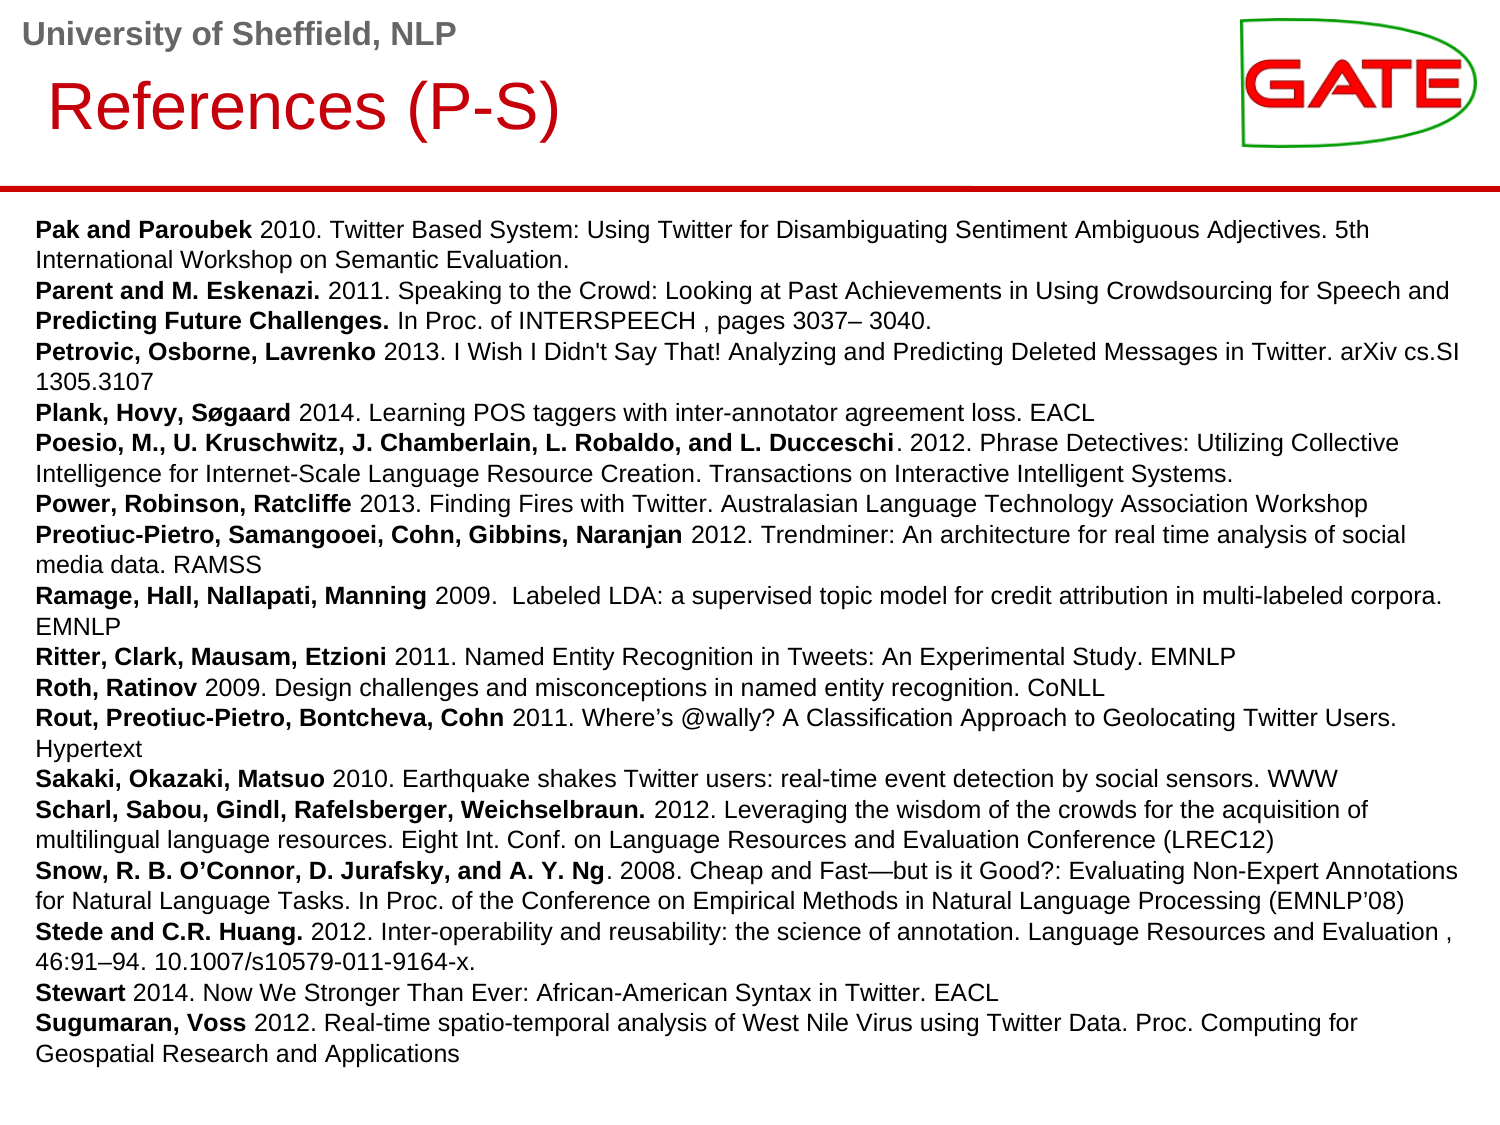

References (P-S)
Pak and Paroubek 2010. Twitter Based System: Using Twitter for Disambiguating Sentiment Ambiguous Adjectives. 5th International Workshop on Semantic Evaluation.
Parent and M. Eskenazi. 2011. Speaking to the Crowd: Looking at Past Achievements in Using Crowdsourcing for Speech and Predicting Future Challenges. In Proc. of INTERSPEECH , pages 3037– 3040.
Petrovic, Osborne, Lavrenko 2013. I Wish I Didn't Say That! Analyzing and Predicting Deleted Messages in Twitter. arXiv cs.SI 1305.3107
Plank, Hovy, Søgaard 2014. Learning POS taggers with inter-annotator agreement loss. EACL
Poesio, M., U. Kruschwitz, J. Chamberlain, L. Robaldo, and L. Ducceschi. 2012. Phrase Detectives: Utilizing Collective Intelligence for Internet-Scale Language Resource Creation. Transactions on Interactive Intelligent Systems.
Power, Robinson, Ratcliffe 2013. Finding Fires with Twitter. Australasian Language Technology Association Workshop
Preotiuc-Pietro, Samangooei, Cohn, Gibbins, Naranjan 2012. Trendminer: An architecture for real time analysis of social media data. RAMSS
Ramage, Hall, Nallapati, Manning 2009. Labeled LDA: a supervised topic model for credit attribution in multi-labeled corpora. EMNLP
Ritter, Clark, Mausam, Etzioni 2011. Named Entity Recognition in Tweets: An Experimental Study. EMNLP
Roth, Ratinov 2009. Design challenges and misconceptions in named entity recognition. CoNLL
Rout, Preotiuc-Pietro, Bontcheva, Cohn 2011. Where’s @wally? A Classification Approach to Geolocating Twitter Users. Hypertext
Sakaki, Okazaki, Matsuo 2010. Earthquake shakes Twitter users: real-time event detection by social sensors. WWW
Scharl, Sabou, Gindl, Rafelsberger, Weichselbraun. 2012. Leveraging the wisdom of the crowds for the acquisition of multilingual language resources. Eight Int. Conf. on Language Resources and Evaluation Conference (LREC12)
Snow, R. B. O’Connor, D. Jurafsky, and A. Y. Ng. 2008. Cheap and Fast—but is it Good?: Evaluating Non-Expert Annotations for Natural Language Tasks. In Proc. of the Conference on Empirical Methods in Natural Language Processing (EMNLP’08)
Stede and C.R. Huang. 2012. Inter-operability and reusability: the science of annotation. Language Resources and Evaluation , 46:91–94. 10.1007/s10579-011-9164-x.
Stewart 2014. Now We Stronger Than Ever: African-American Syntax in Twitter. EACL
Sugumaran, Voss 2012. Real-time spatio-temporal analysis of West Nile Virus using Twitter Data. Proc. Computing for Geospatial Research and Applications